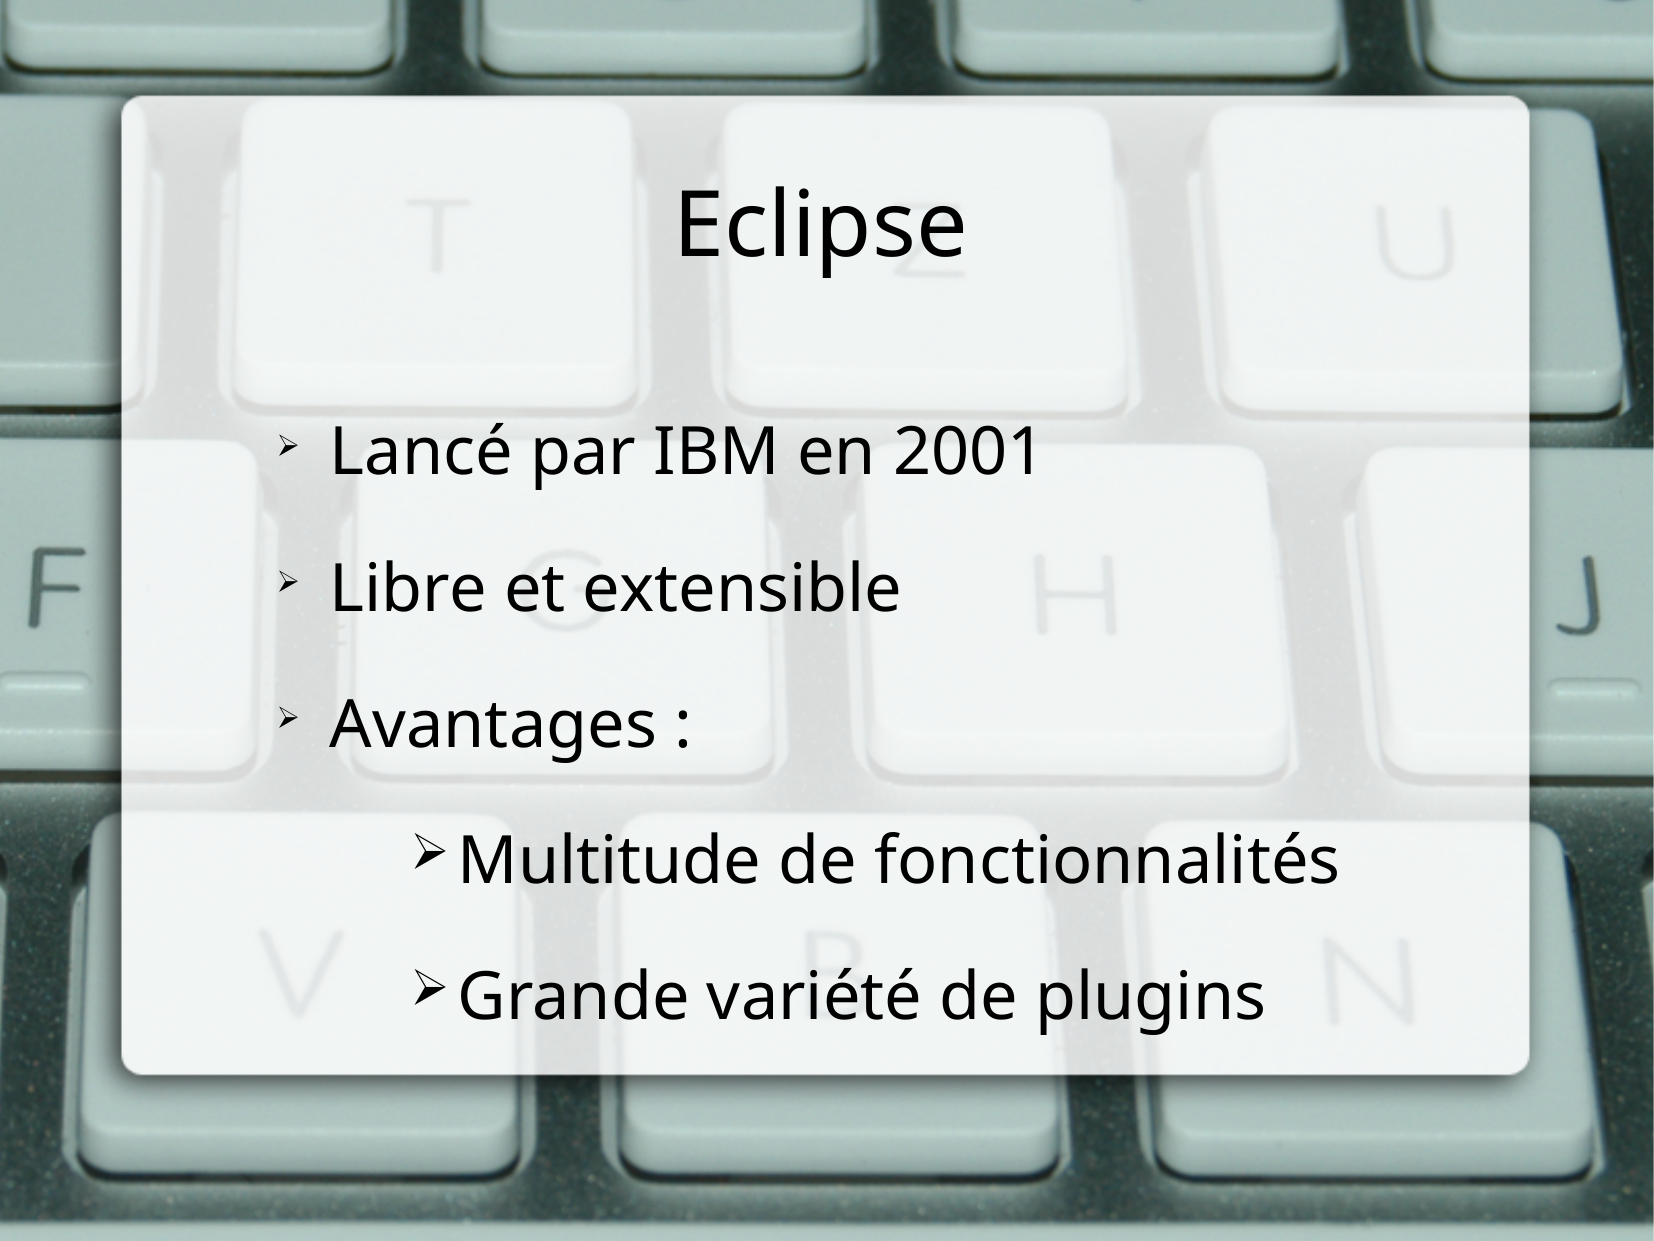

# Eclipse
Lancé par IBM en 2001
Libre et extensible
Avantages :
Multitude de fonctionnalités
Grande variété de plugins